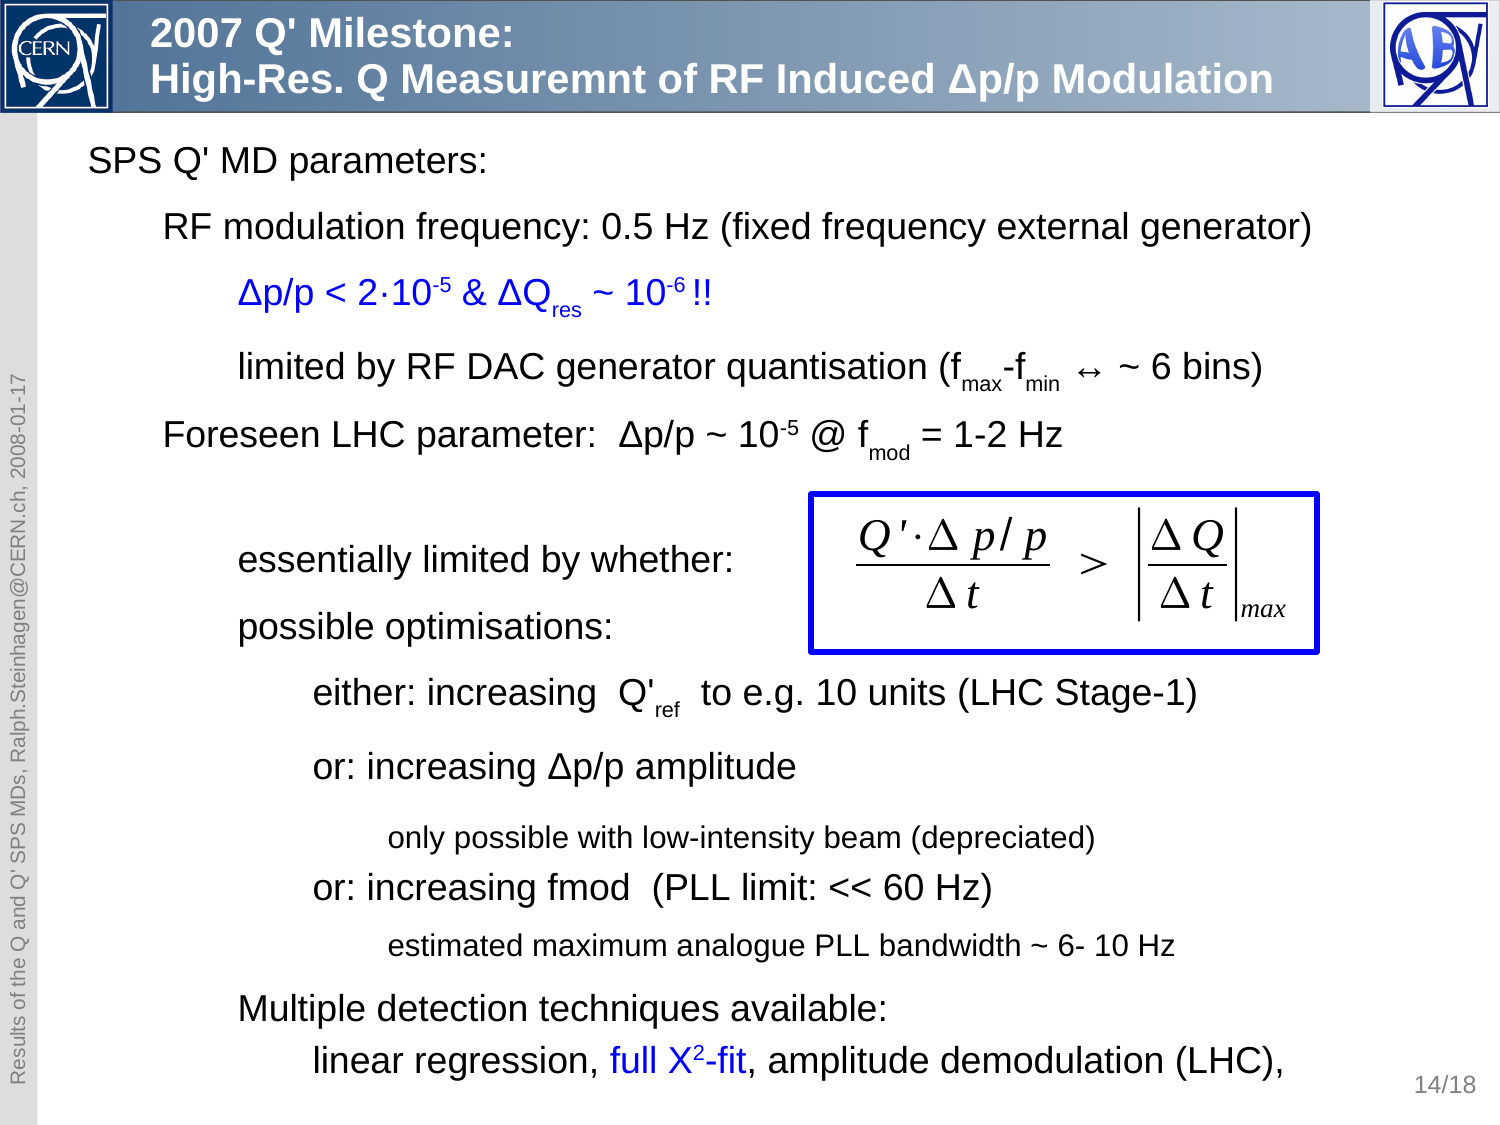

# 2007 Q' Milestone: High-Res. Q Measuremnt of RF Induced Δp/p Modulation
SPS Q' MD parameters:
RF modulation frequency: 0.5 Hz (fixed frequency external generator)
Δp/p < 2·10-5 & ΔQres ~ 10-6 !!
limited by RF DAC generator quantisation (fmax-fmin ↔ ~ 6 bins)
Foreseen LHC parameter: Δp/p ~ 10-5 @ fmod = 1-2 Hz
essentially limited by whether:
possible optimisations:
either: increasing Q'ref to e.g. 10 units (LHC Stage-1)
or: increasing Δp/p amplitude
only possible with low-intensity beam (depreciated)
or: increasing fmod (PLL limit: << 60 Hz)
estimated maximum analogue PLL bandwidth ~ 6- 10 Hz
Multiple detection techniques available:
linear regression, full Χ2-fit, amplitude demodulation (LHC),